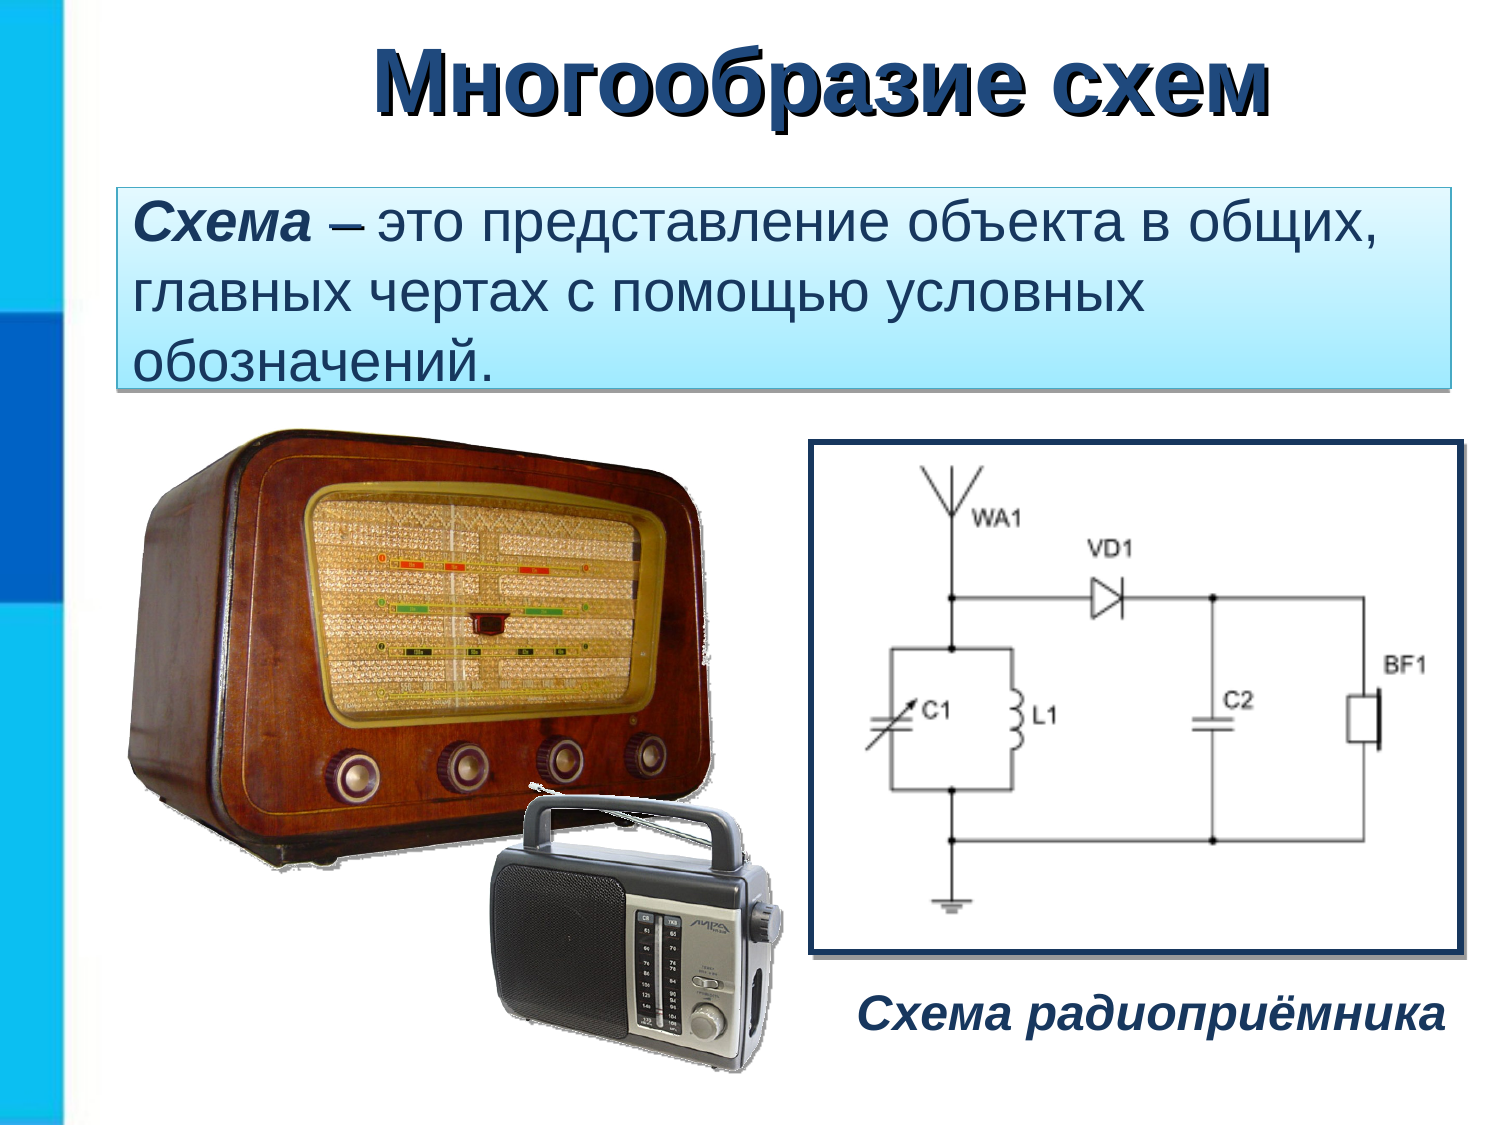

Многообразие схем
# Схема – это представление объекта в общих, главных чертах с помощью условных обозначений.
Схема радиоприёмника